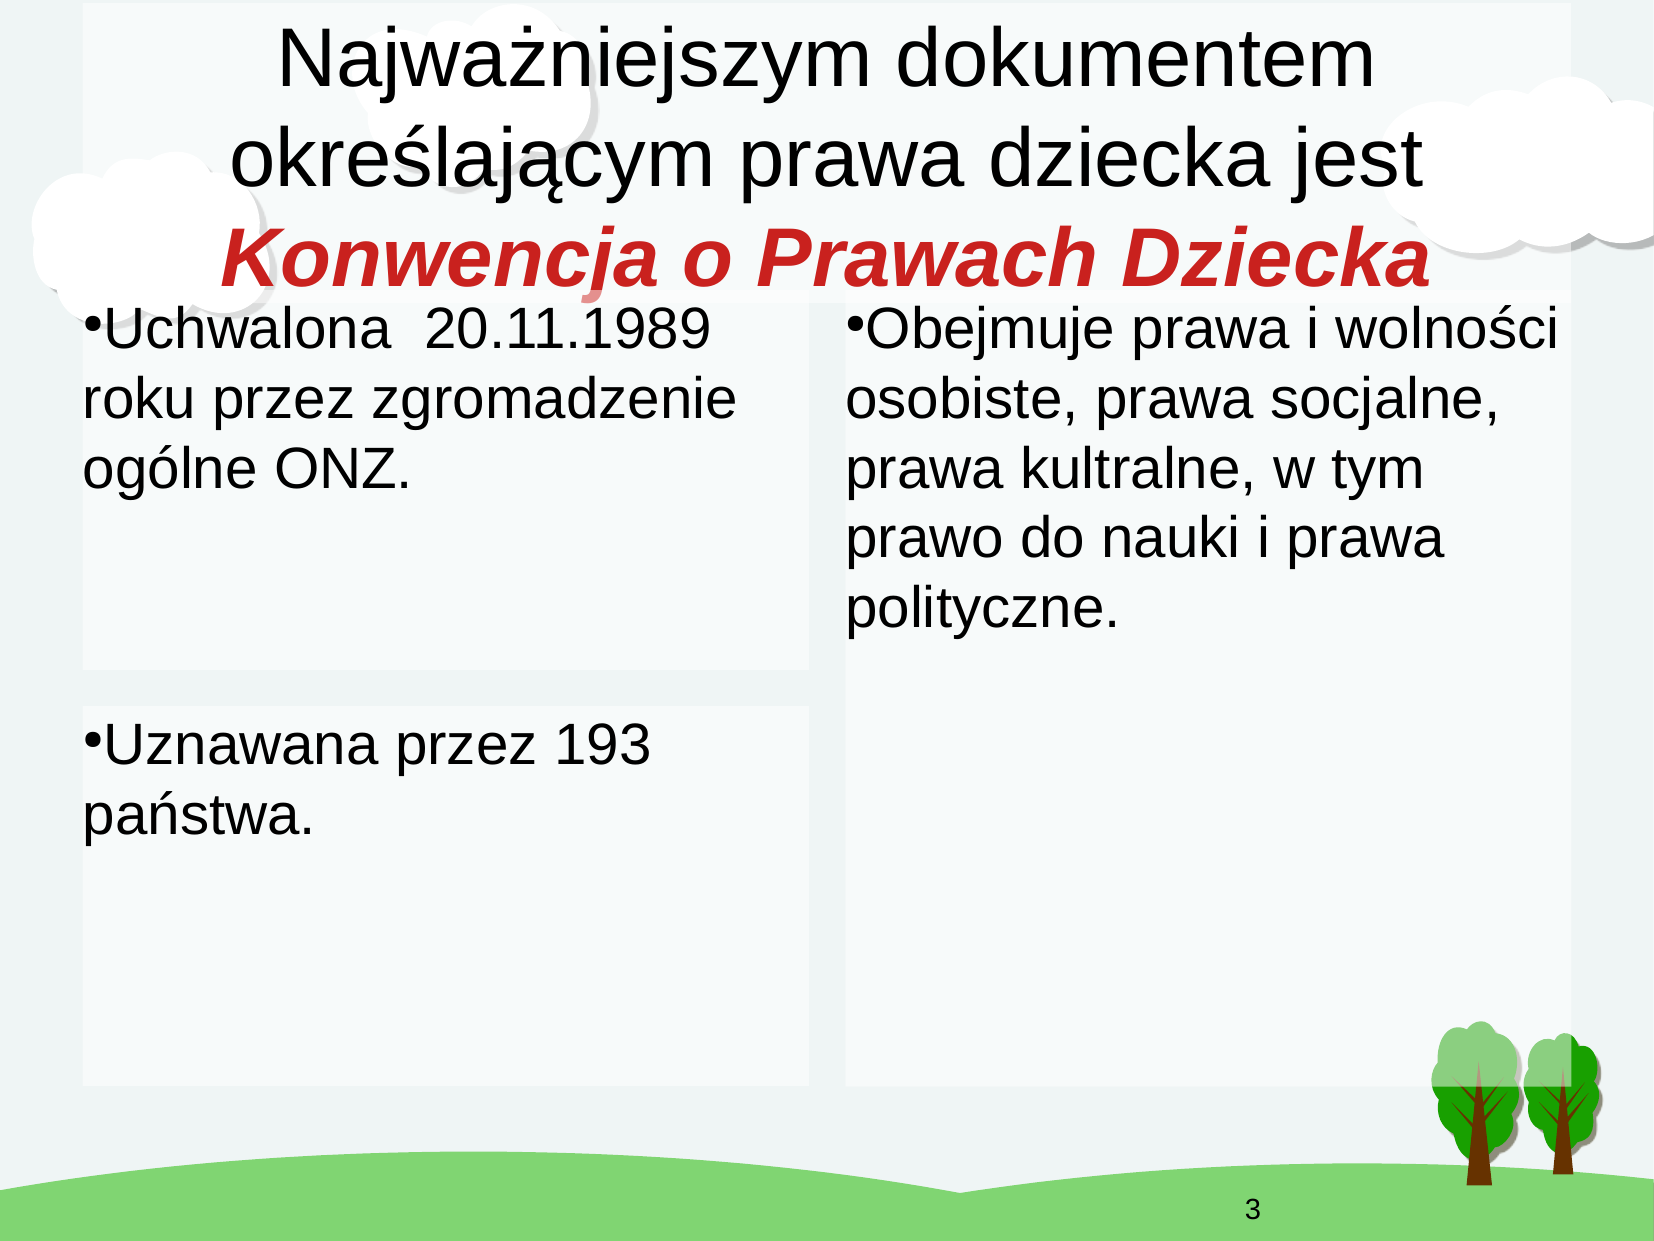

# Najważniejszym dokumentem określającym prawa dziecka jest Konwencja o Prawach Dziecka
Uchwalona 20.11.1989 roku przez zgromadzenie ogólne ONZ.
Obejmuje prawa i wolności osobiste, prawa socjalne, prawa kultralne, w tym prawo do nauki i prawa polityczne.
Uznawana przez 193 państwa.